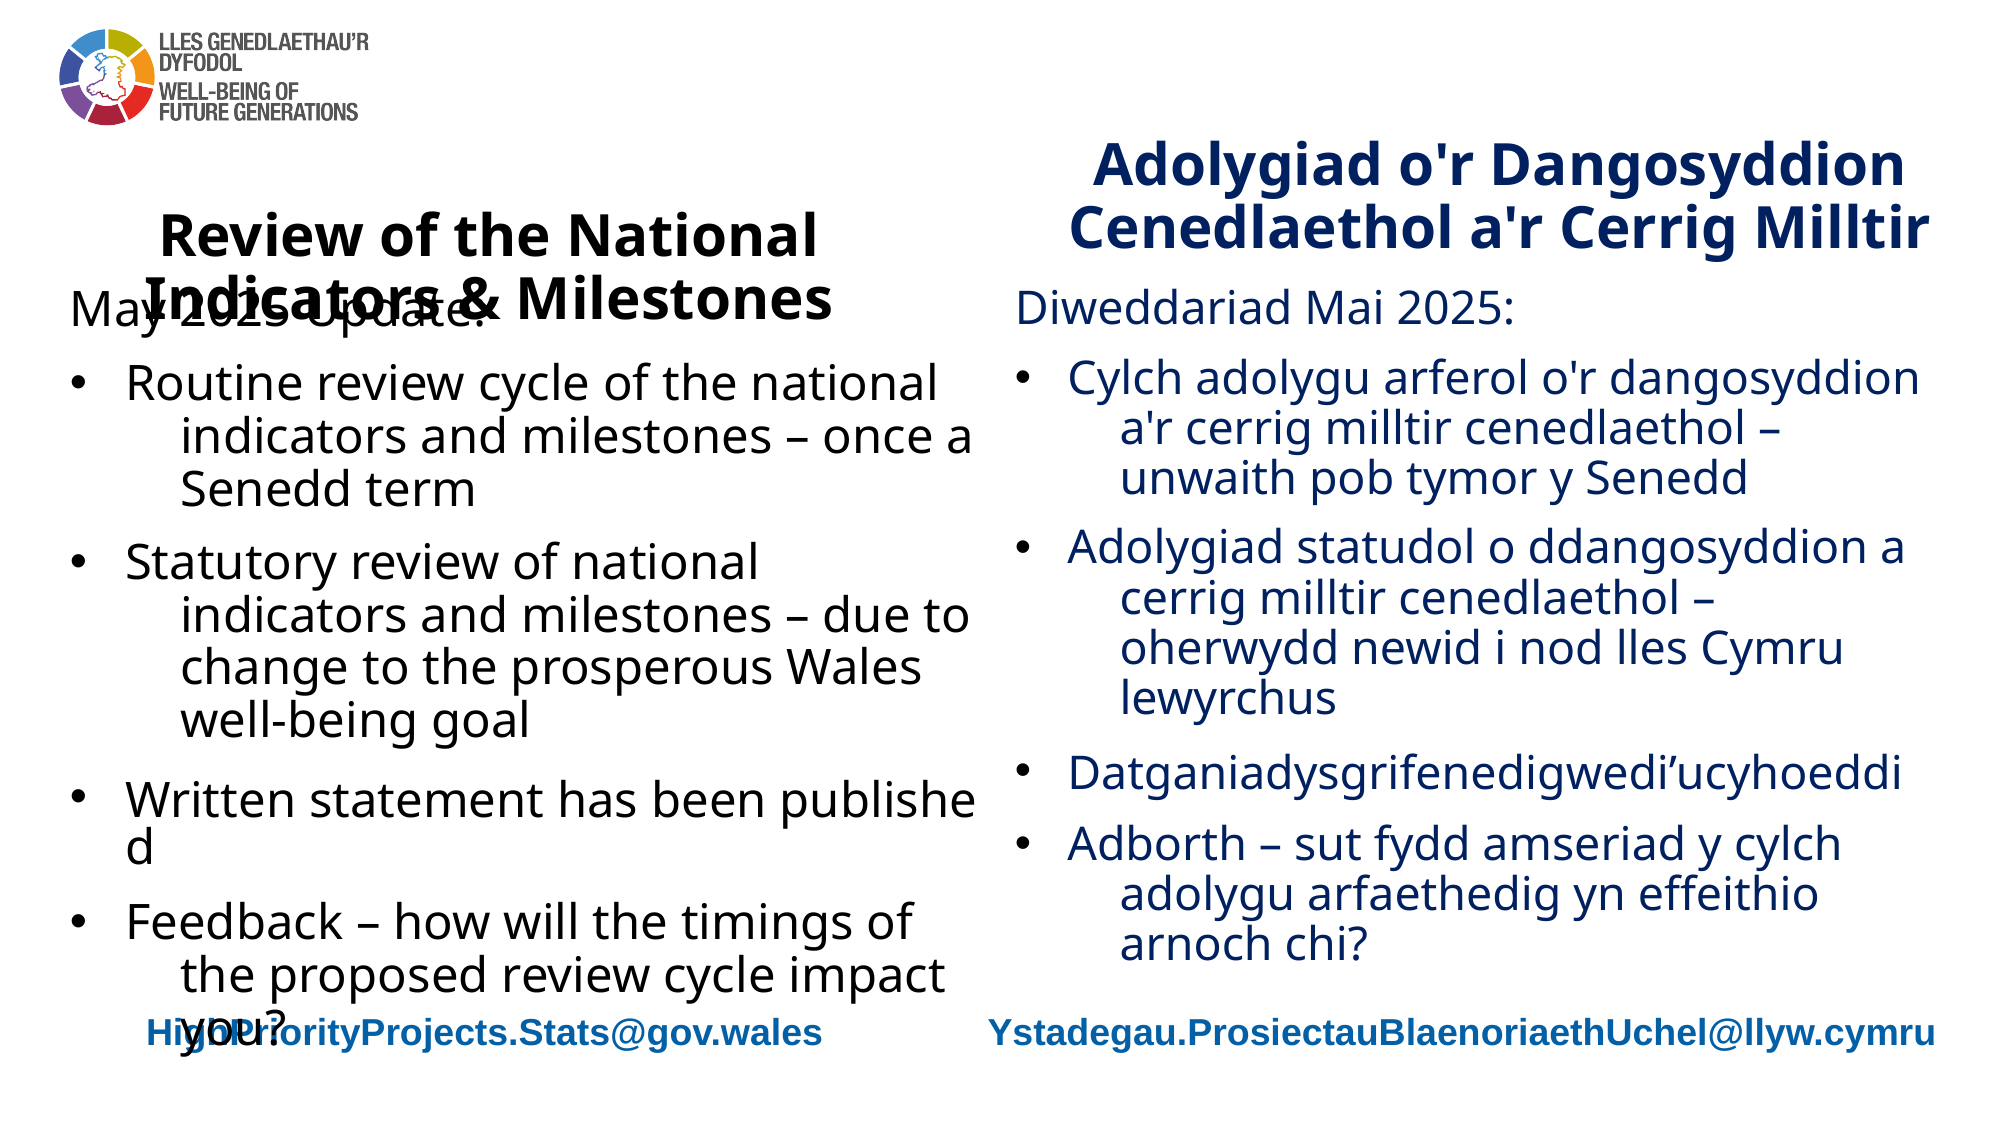

Adolygiad o'r Dangosyddion Cenedlaethol a'r Cerrig Milltir
Review of the National Indicators & Milestones
# May 2025 Update:
Routine review cycle of the national indicators and milestones – once a Senedd term
Statutory review of national indicators and milestones – due to change to the prosperous Wales well-being goal
Written statement has been published
Feedback – how will the timings of the proposed review cycle impact you?
Diweddariad Mai 2025:
Cylch adolygu arferol o'r dangosyddion a'r cerrig milltir cenedlaethol – unwaith pob tymor y Senedd
Adolygiad statudol o ddangosyddion a cerrig milltir cenedlaethol – oherwydd newid i nod lles Cymru lewyrchus
Datganiadysgrifenedigwedi’ucyhoeddi
Adborth – sut fydd amseriad y cylch adolygu arfaethedig yn effeithio arnoch chi?
HighPriorityProjects.Stats@gov.wales
Ystadegau.ProsiectauBlaenoriaethUchel@llyw.cymru